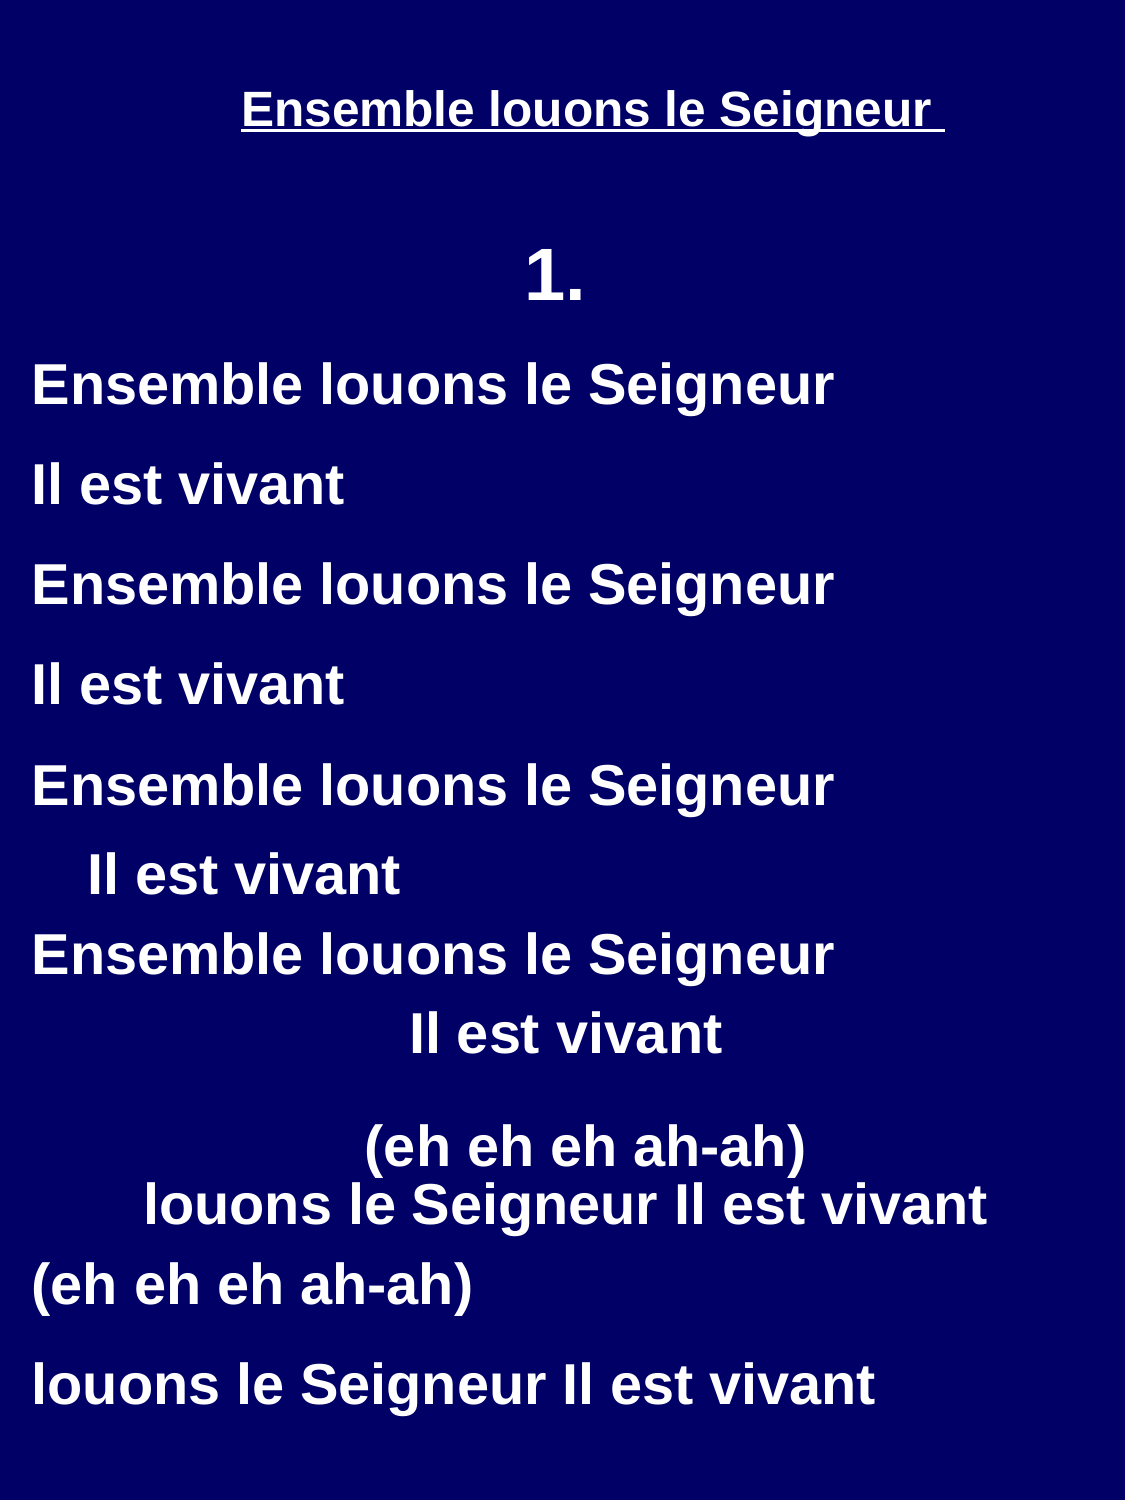

Ensemble louons le Seigneur
1.
Ensemble louons le Seigneur
Il est vivant
Ensemble louons le Seigneur
Il est vivant
Ensemble louons le Seigneur
Il est vivant
Ensemble louons le Seigneur
Il est vivant
(eh eh eh ah-ah)
louons le Seigneur Il est vivant
(eh eh eh ah-ah)
louons le Seigneur Il est vivant